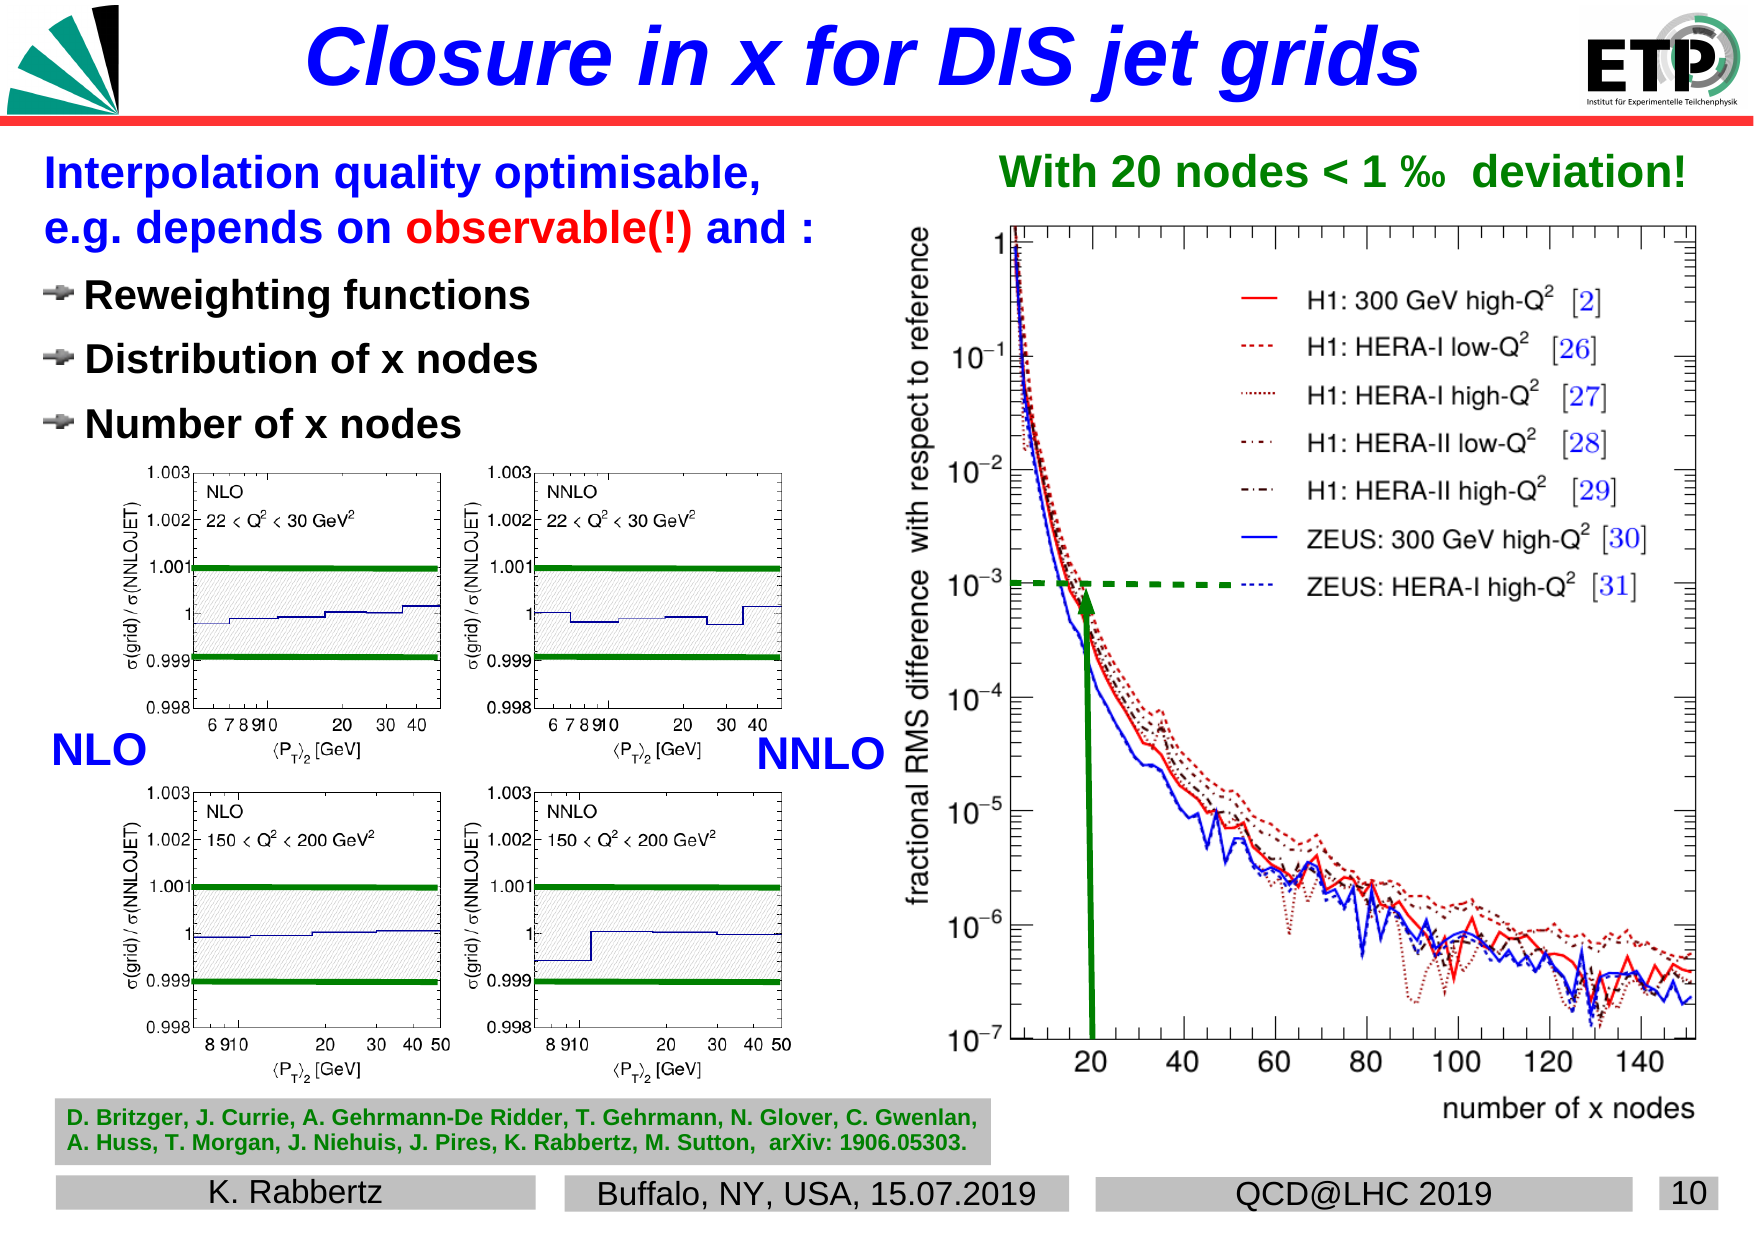

# Closure in x for DIS jet grids
With 20 nodes < 1 ‰ deviation!
Interpolation quality optimisable, e.g. depends on observable(!) and :
 Reweighting functions
 Distribution of x nodes
 Number of x nodes
NLO
NNLO
D. Britzger, J. Currie, A. Gehrmann-De Ridder, T. Gehrmann, N. Glover, C. Gwenlan,
A. Huss, T. Morgan, J. Niehuis, J. Pires, K. Rabbertz, M. Sutton, arXiv: 1906.05303.